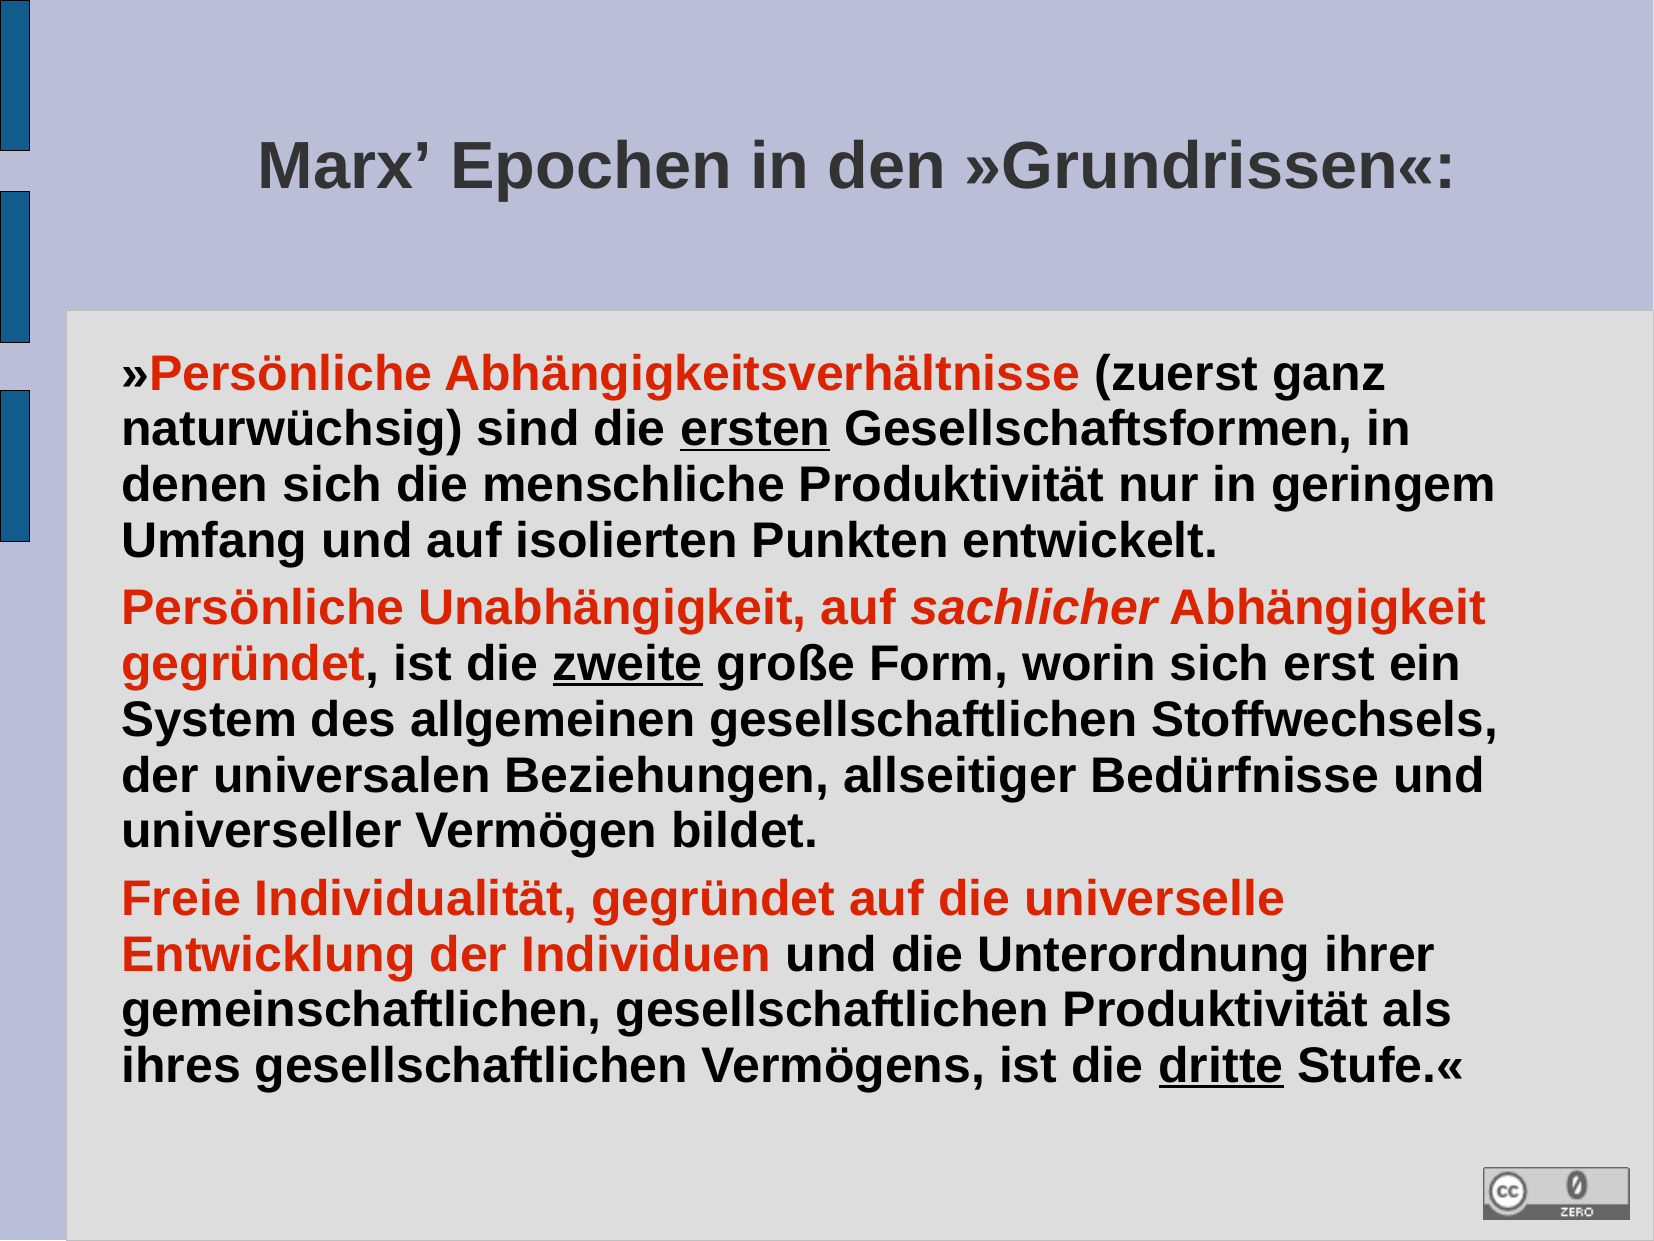

Marx’ Epochen in den »Grundrissen«:
# »Persönliche Abhängigkeitsverhältnisse (zuerst ganz naturwüchsig) sind die ersten Gesellschaftsformen, in denen sich die menschliche Produktivität nur in geringem Umfang und auf isolierten Punkten entwickelt.
Persönliche Unabhängigkeit, auf sachlicher Abhängigkeit gegründet, ist die zweite große Form, worin sich erst ein System des allgemeinen gesellschaftlichen Stoffwechsels, der universalen Beziehungen, allseitiger Bedürfnisse und universeller Vermögen bildet.
Freie Individualität, gegründet auf die universelle Entwicklung der Individuen und die Unterordnung ihrer gemeinschaftlichen, gesellschaftlichen Produktivität als ihres gesellschaftlichen Vermögens, ist die dritte Stufe.«